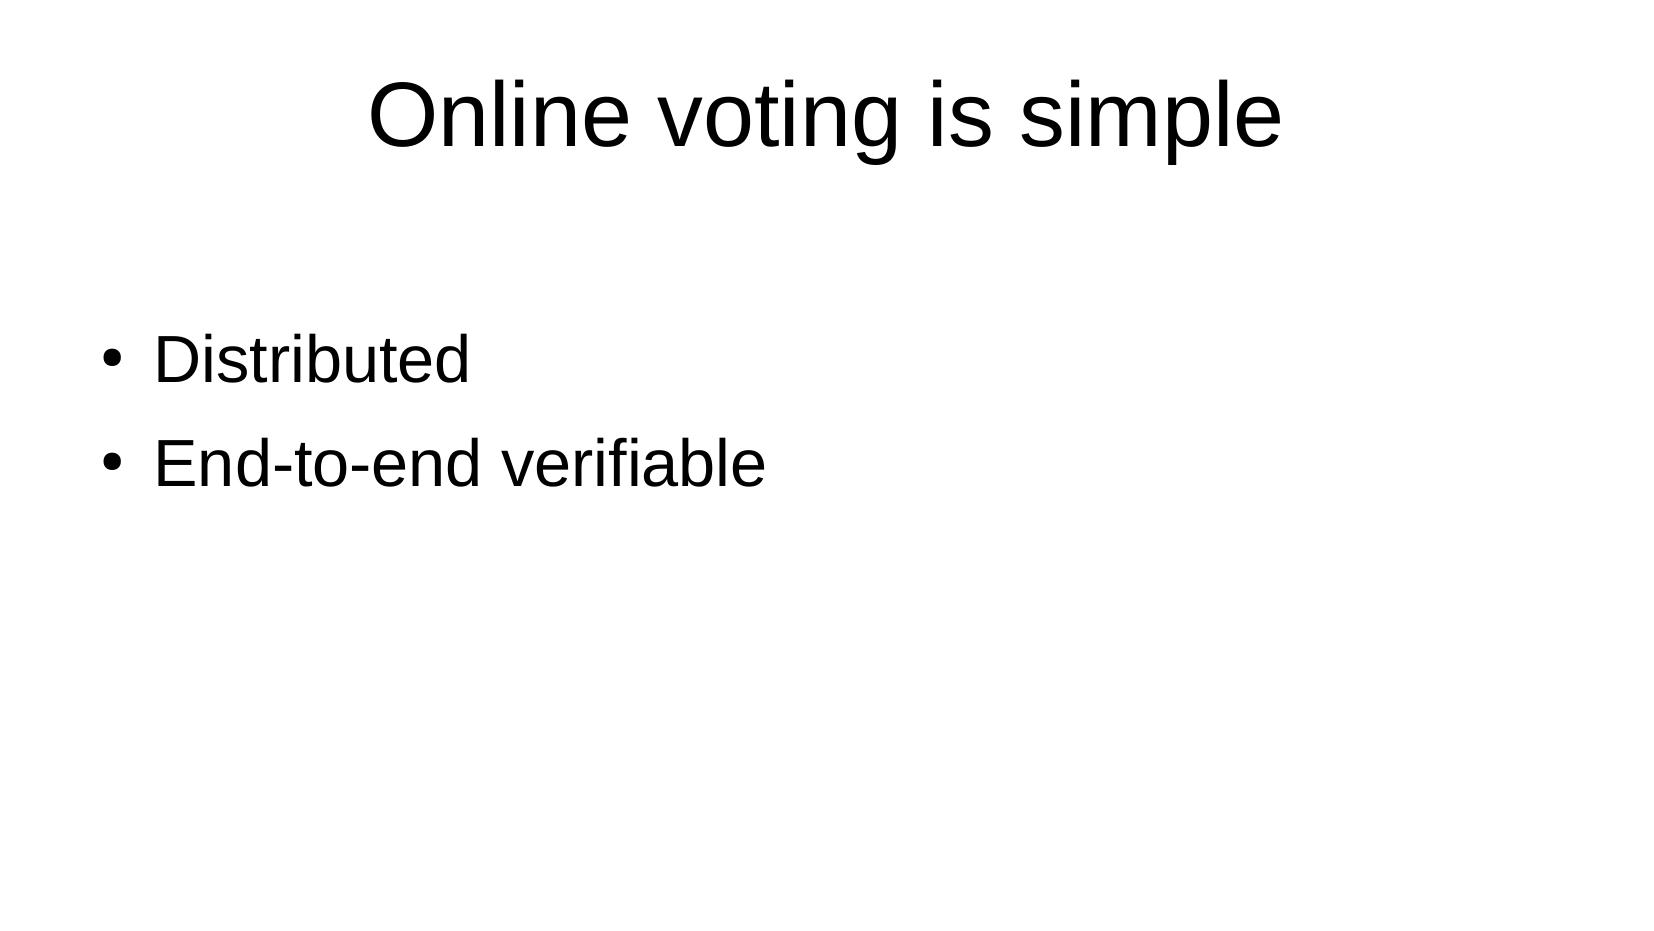

# Online voting is simple
Distributed
End-to-end verifiable